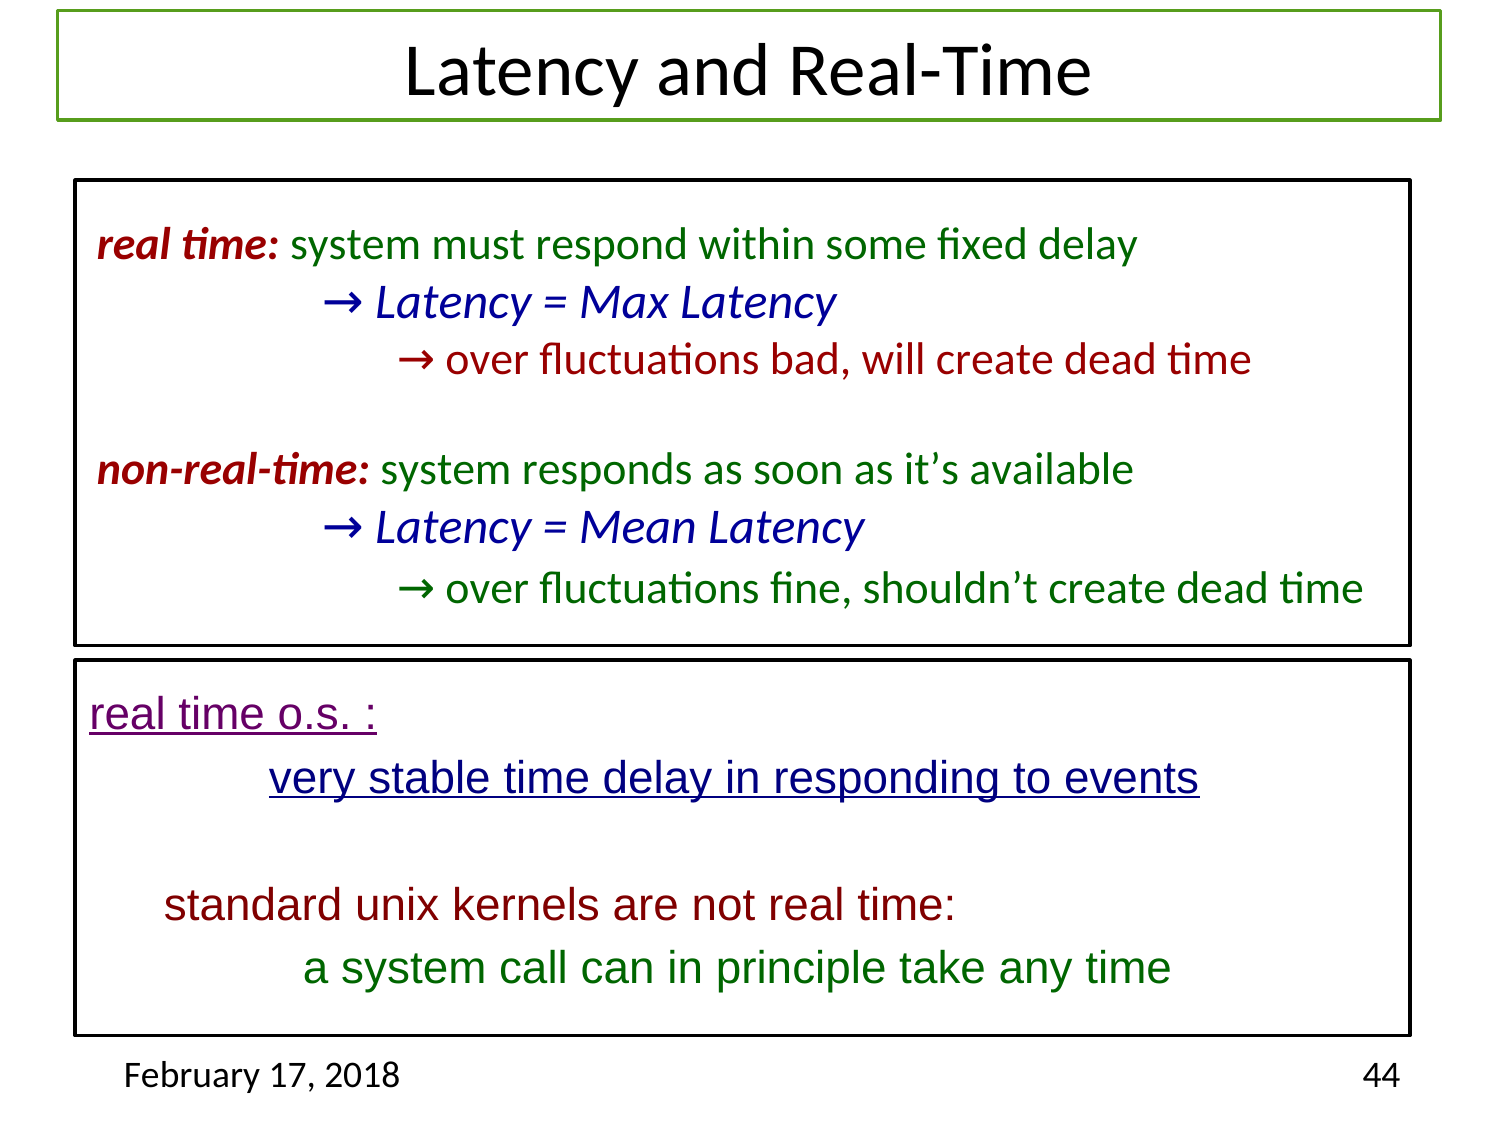

Latency and Real-Time
# real time: system must respond within some fixed delay → Latency = Max Latency → over fluctuations bad, will create dead time non-real-time: system responds as soon as it’s available → Latency = Mean Latency → over fluctuations fine, shouldn’t create dead time
real time o.s. :
very stable time delay in responding to events
	standard unix kernels are not real time:
		 a system call can in principle take any time
17 February 2018
44